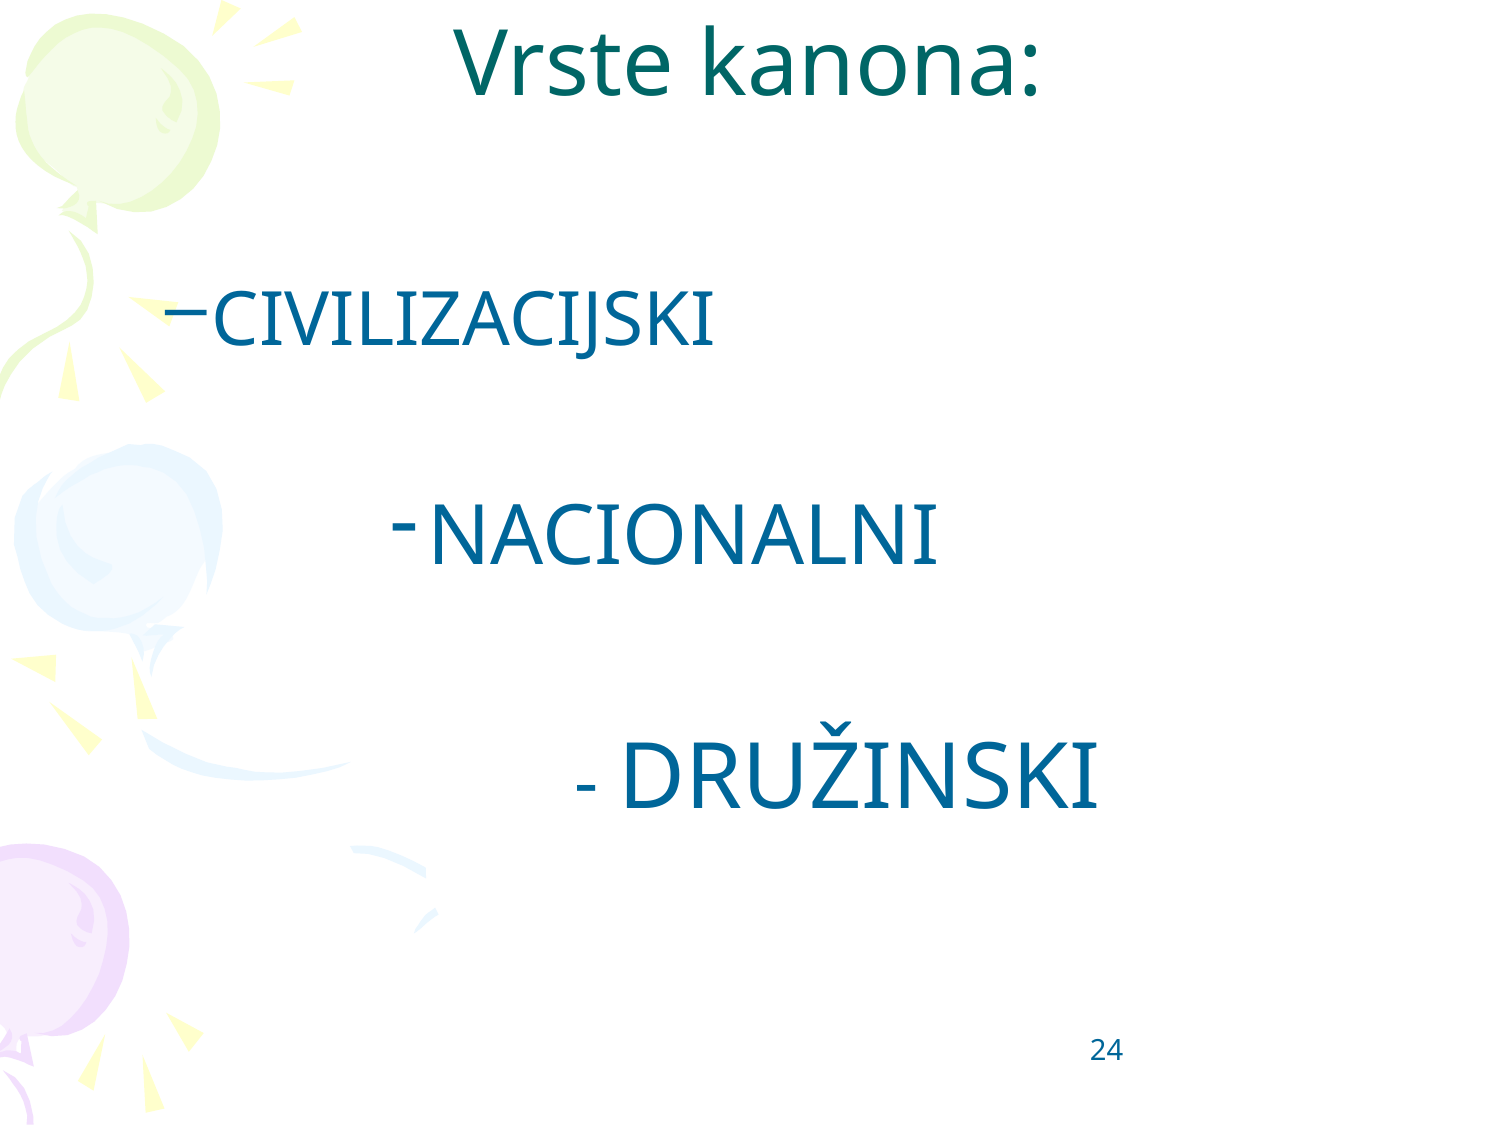

# Vrste kanona:
CIVILIZACIJSKI
NACIONALNI
 - DRUŽINSKI